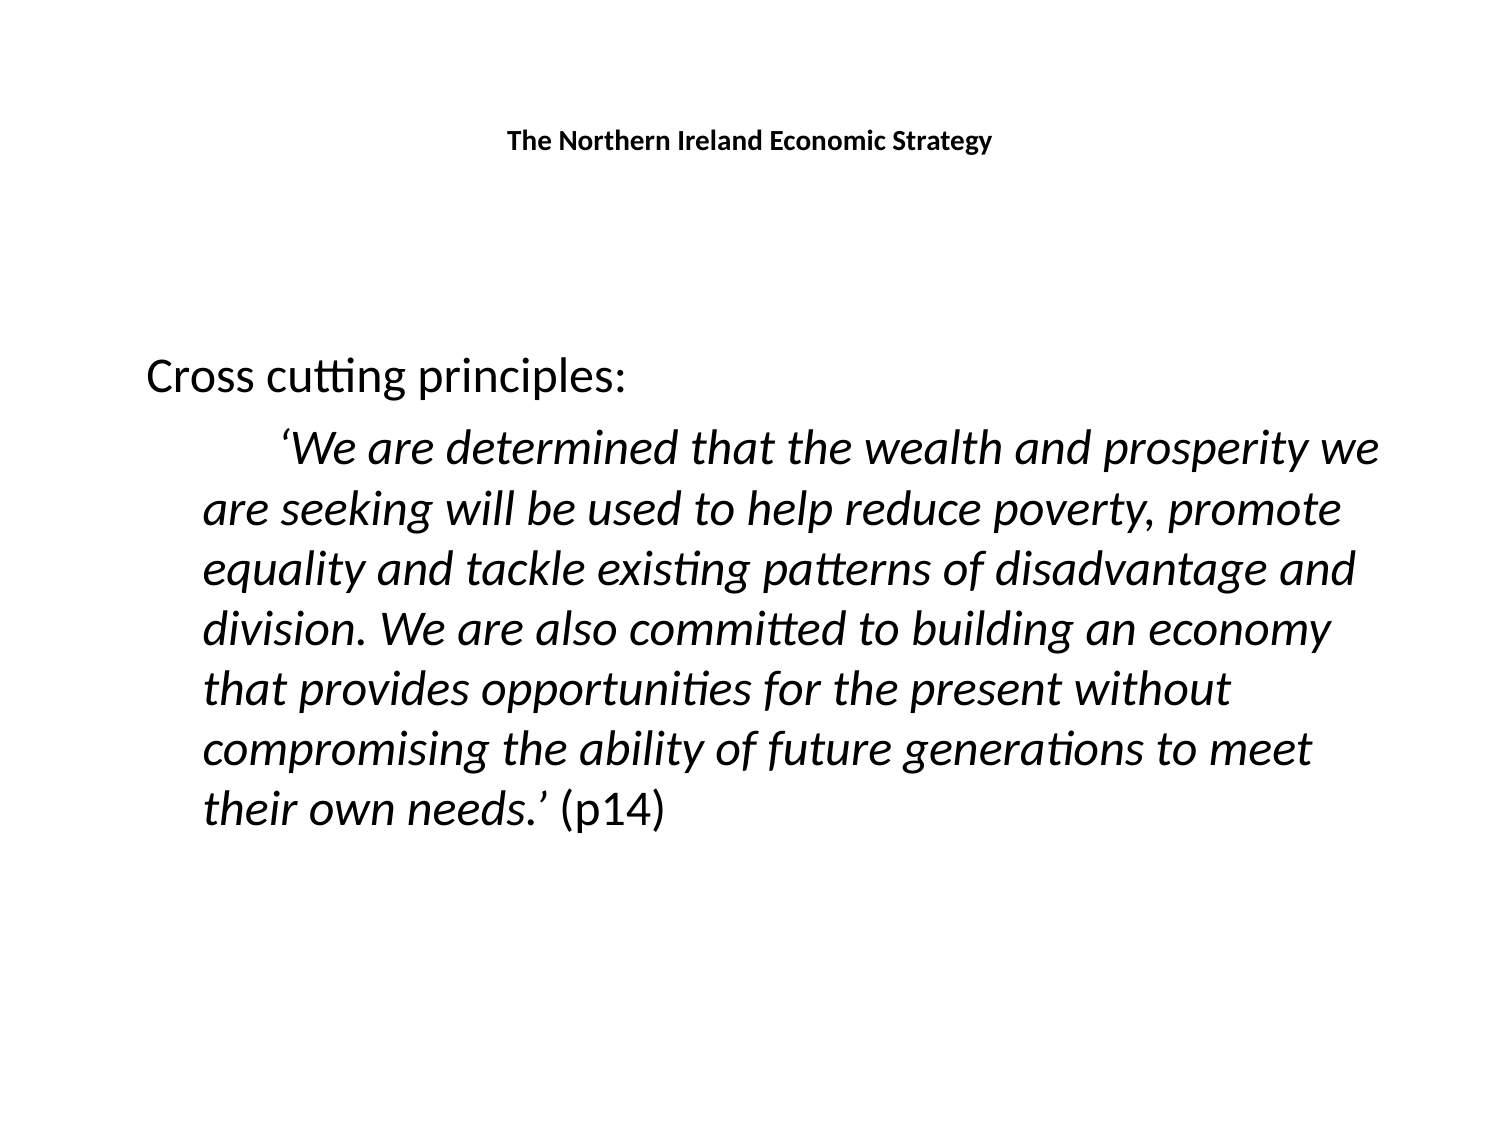

# The Northern Ireland Economic Strategy
Cross cutting principles:
	‘We are determined that the wealth and prosperity we are seeking will be used to help reduce poverty, promote equality and tackle existing patterns of disadvantage and division. We are also committed to building an economy that provides opportunities for the present without compromising the ability of future generations to meet their own needs.’ (p14)